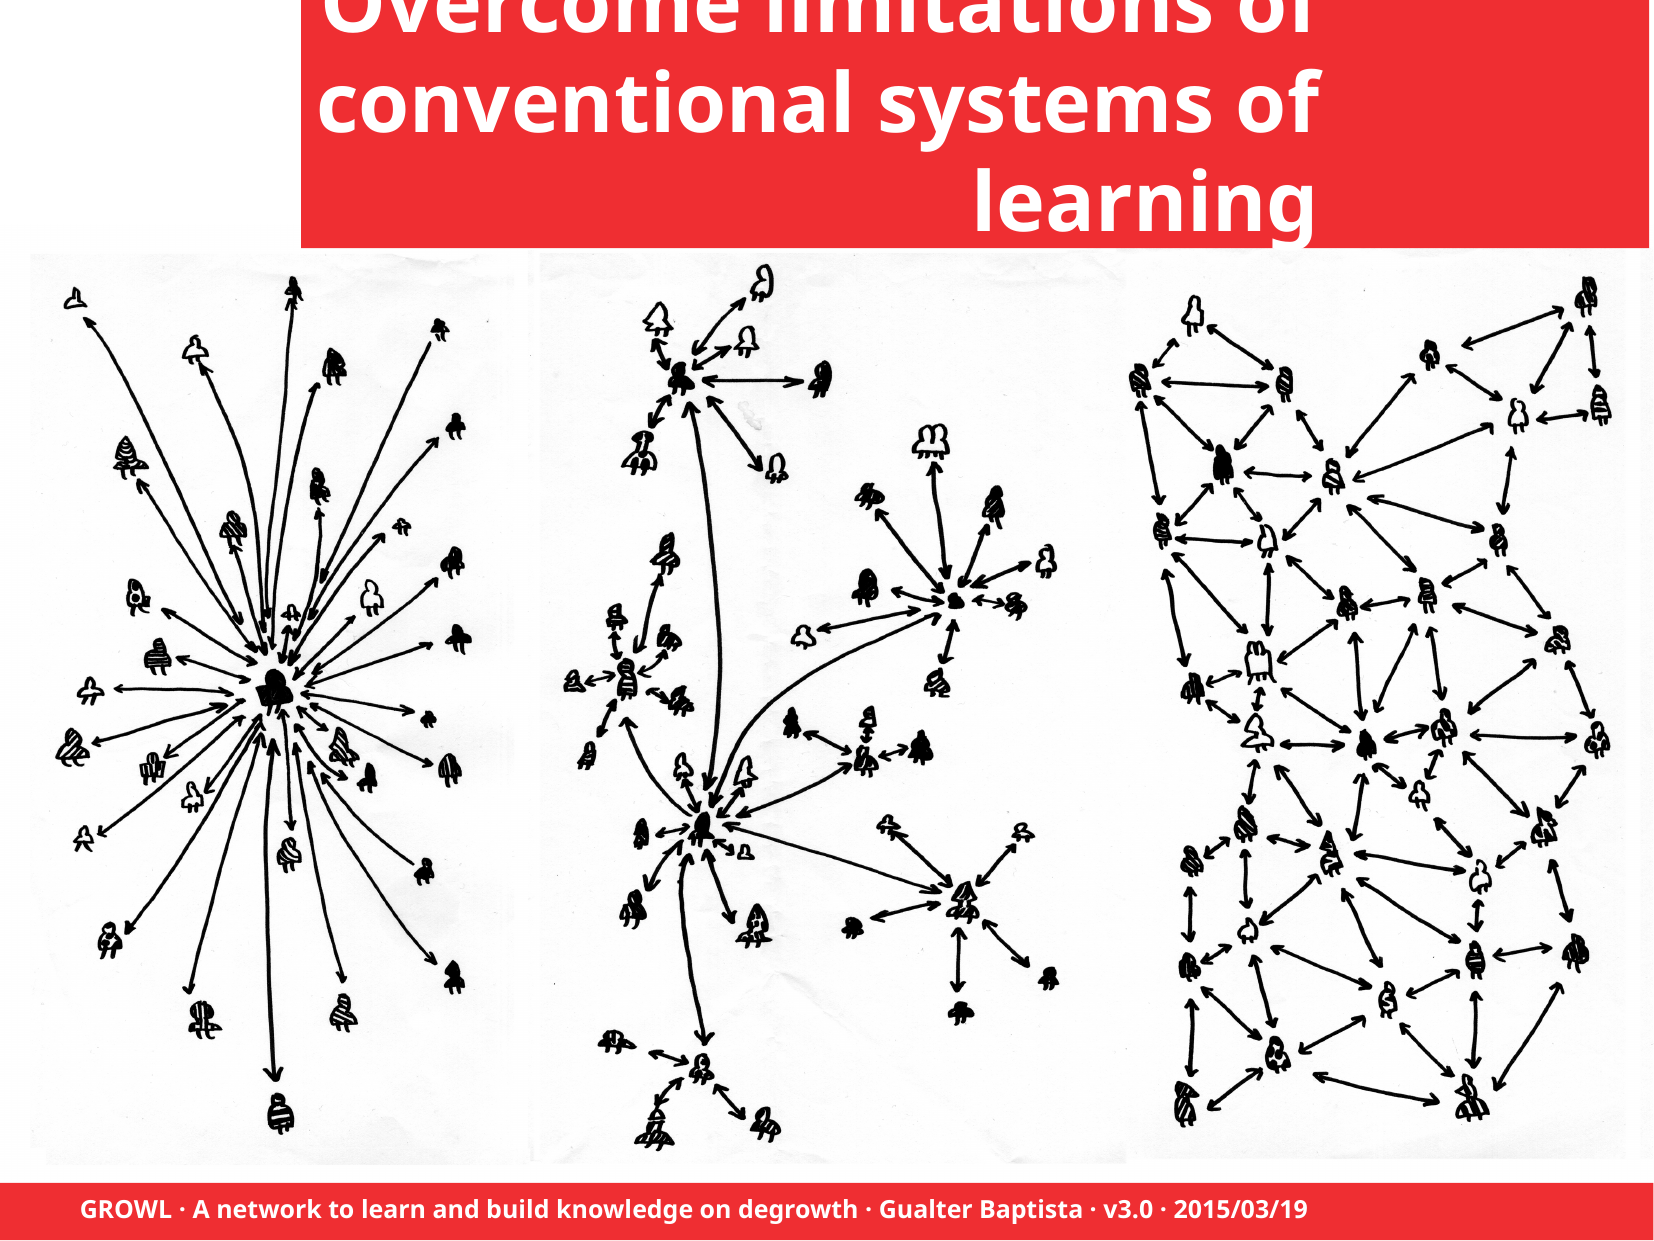

# Overcome limitations of conventional systems of learning